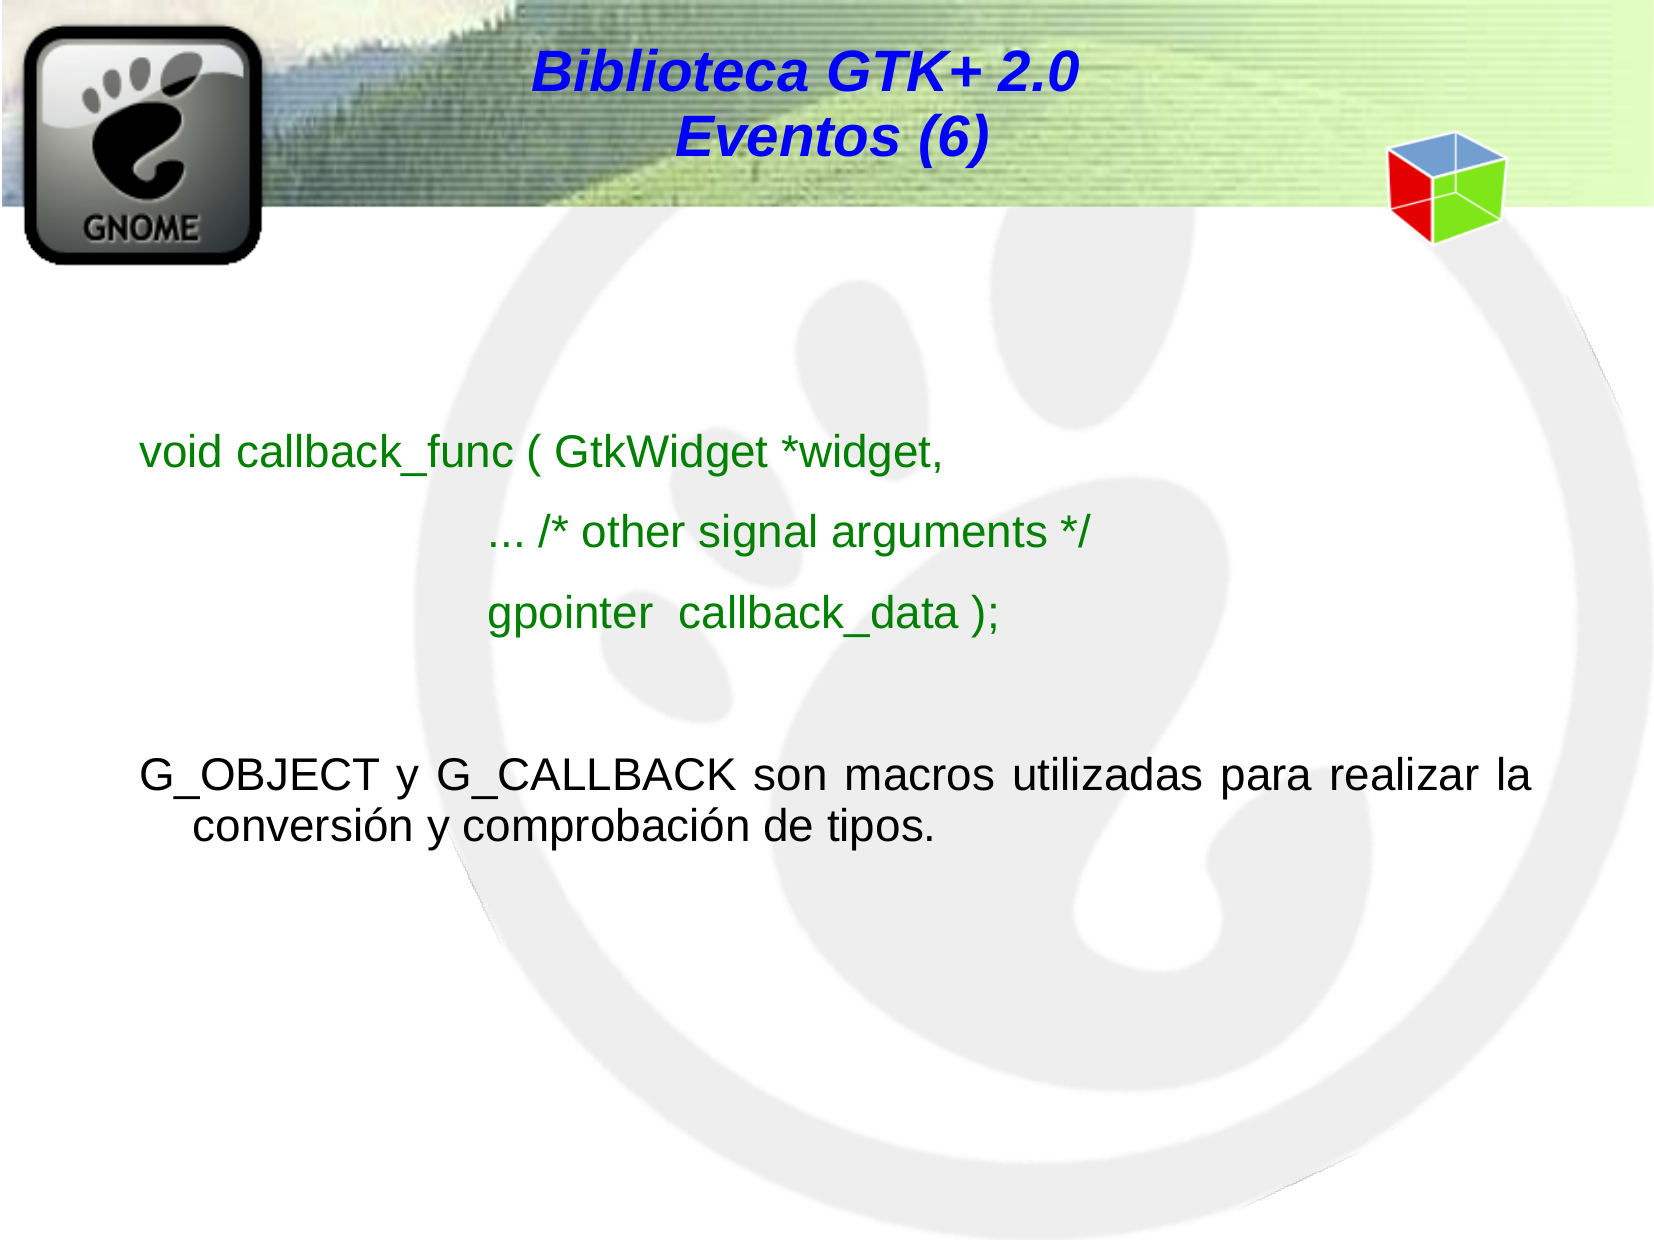

# Biblioteca GTK+ 2.0 Eventos (6)
void callback_func ( GtkWidget *widget,
 		... /* other signal arguments */
 		gpointer callback_data );
G_OBJECT y G_CALLBACK son macros utilizadas para realizar la conversión y comprobación de tipos.